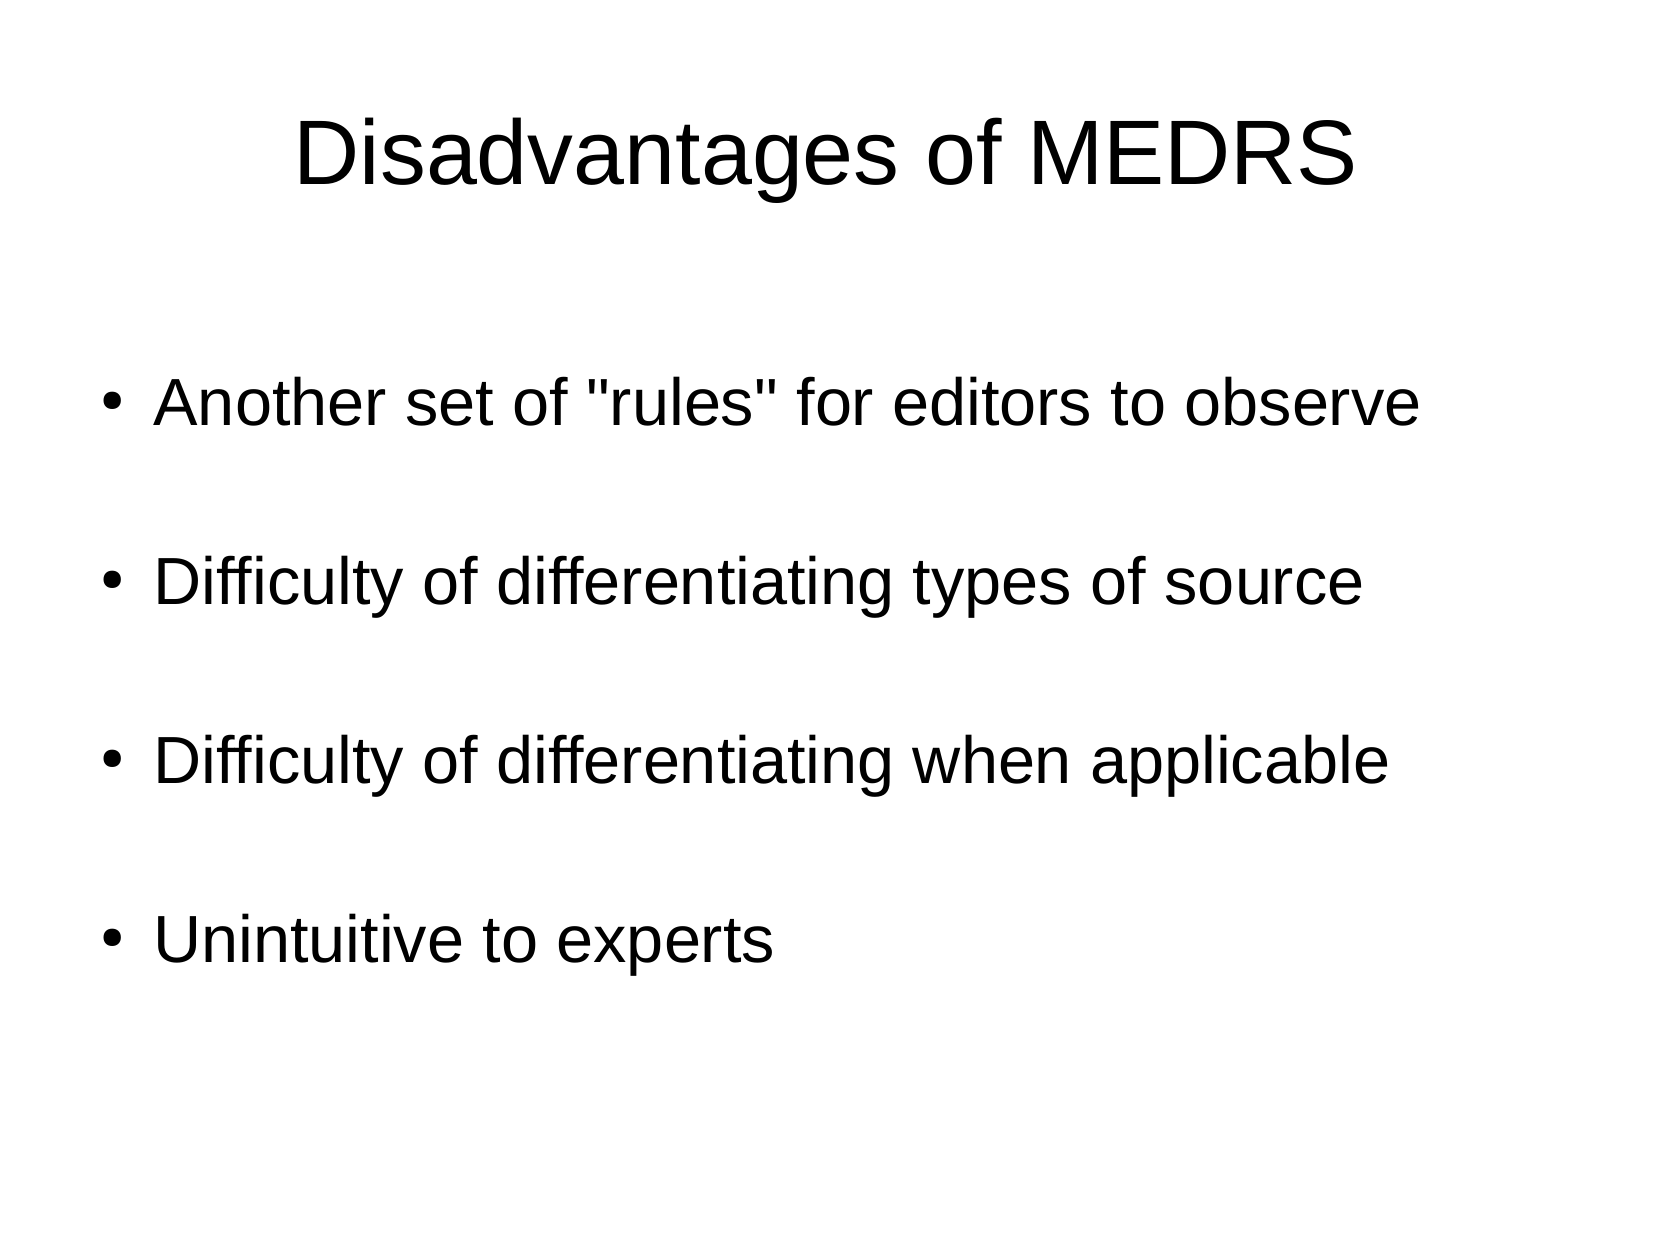

# Disadvantages of MEDRS
Another set of "rules" for editors to observe
Difficulty of differentiating types of source
Difficulty of differentiating when applicable
Unintuitive to experts